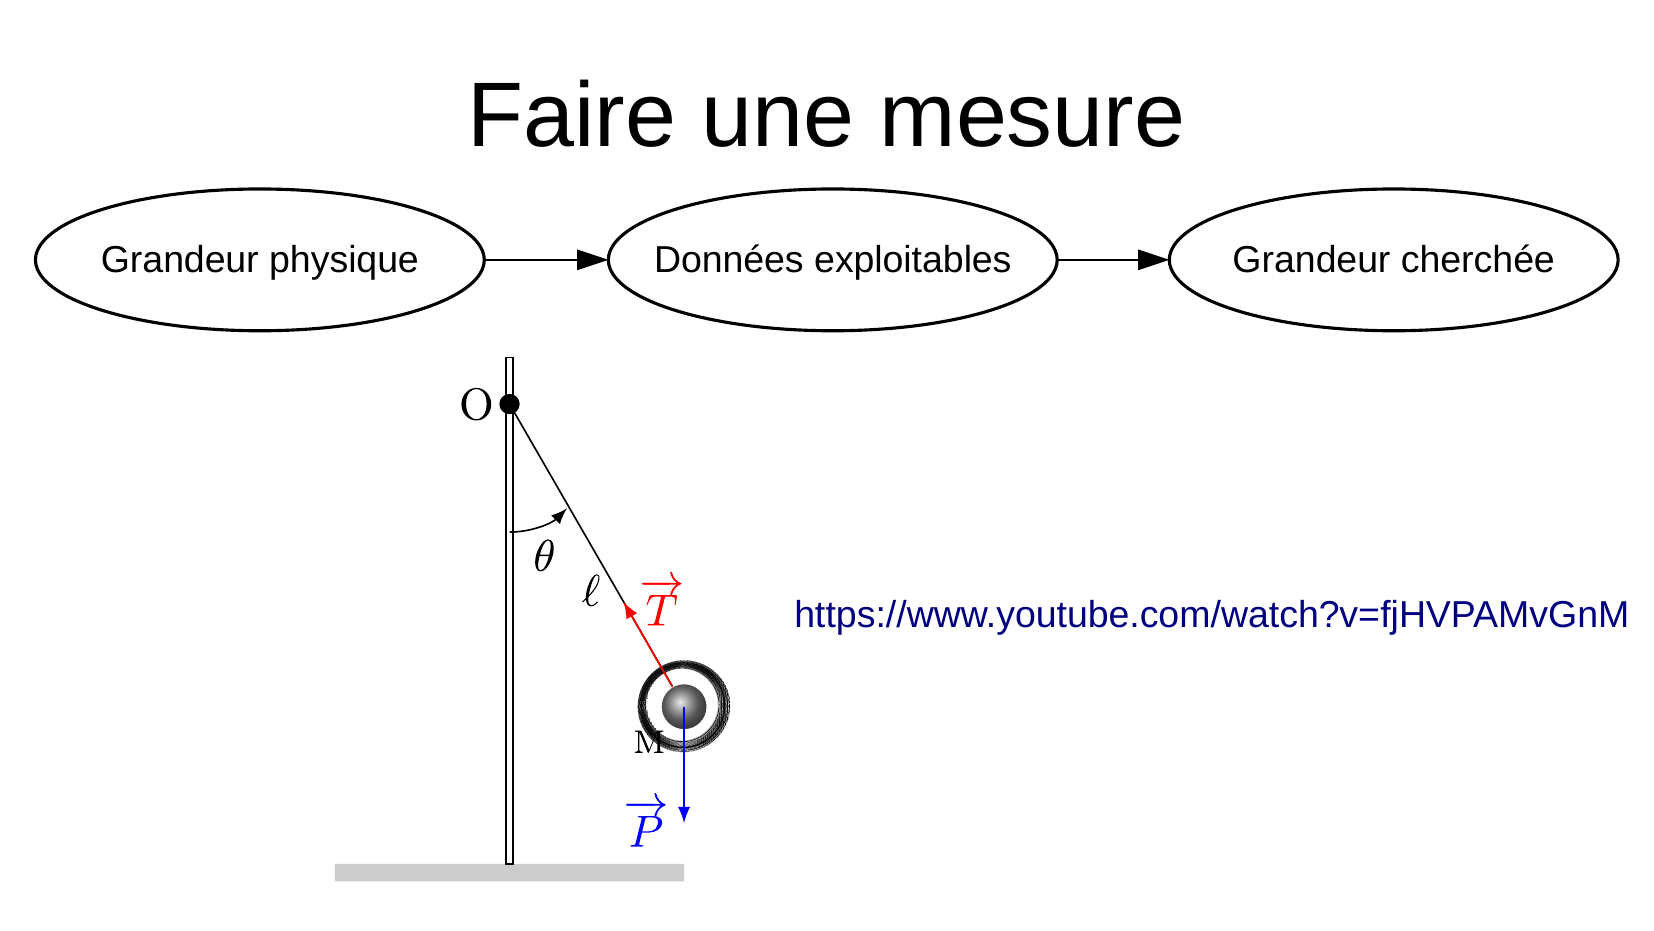

# Faire une mesure
Grandeur physique
Données exploitables
Grandeur cherchée
https://www.youtube.com/watch?v=fjHVPAMvGnM